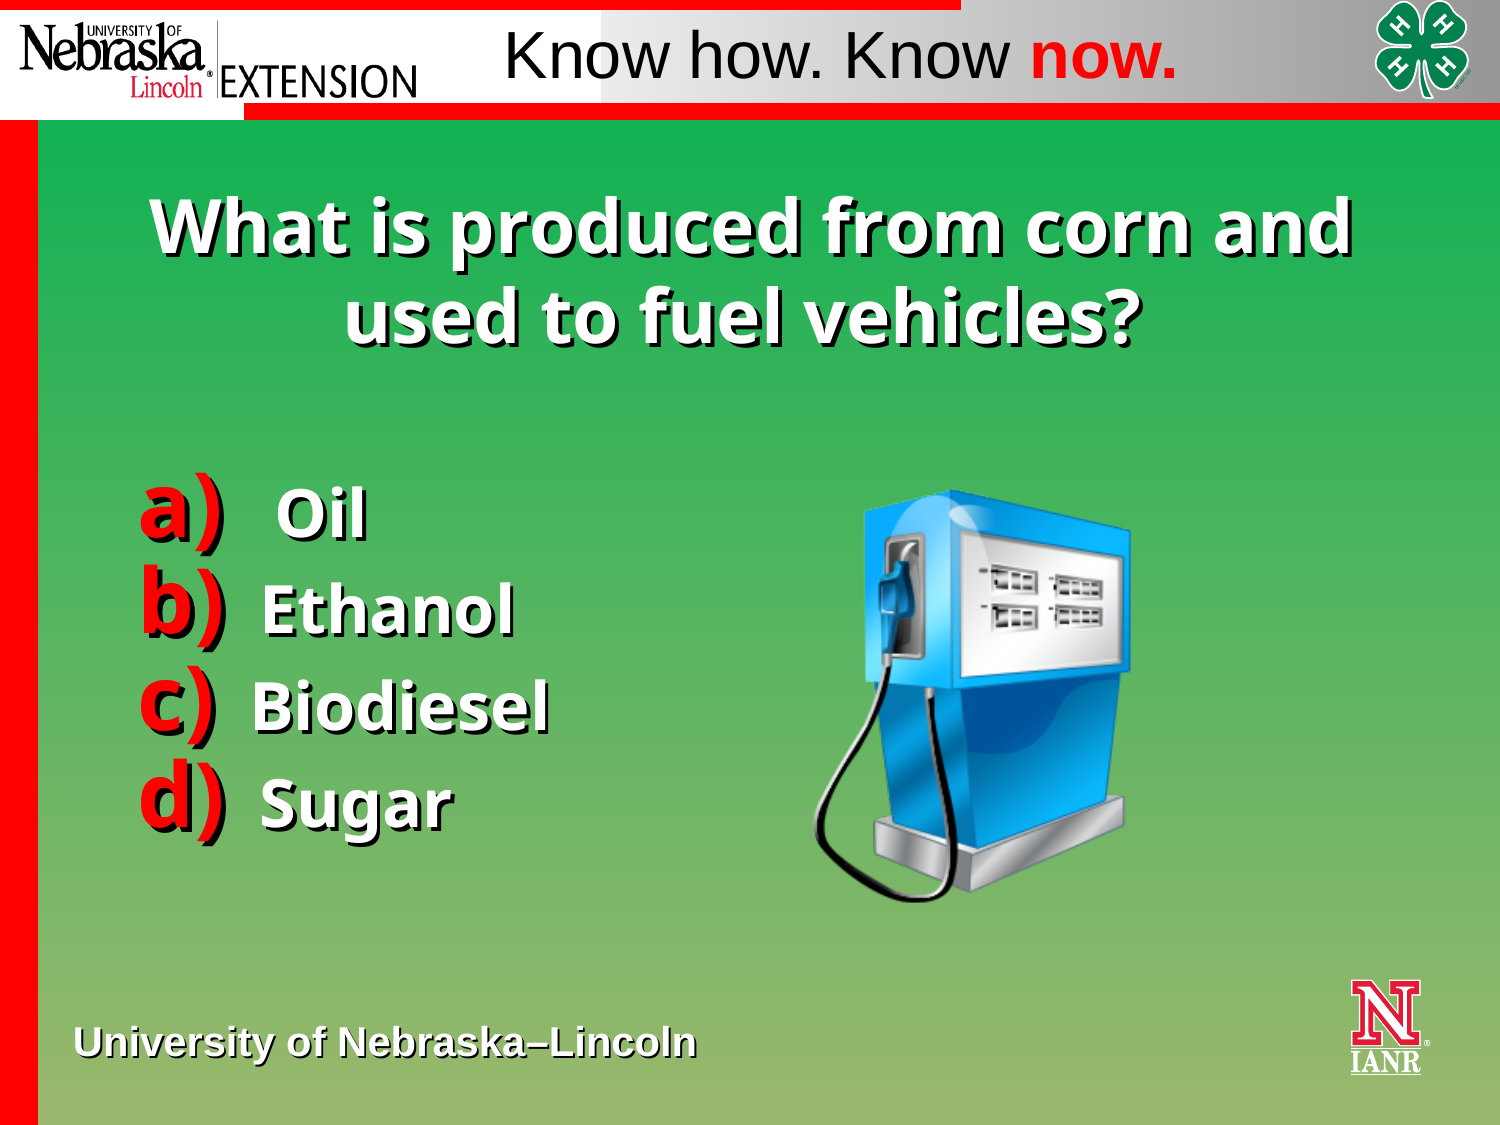

# What is produced from corn and used to fuel vehicles?
 Oil
 Ethanol
 Biodiesel
 Sugar